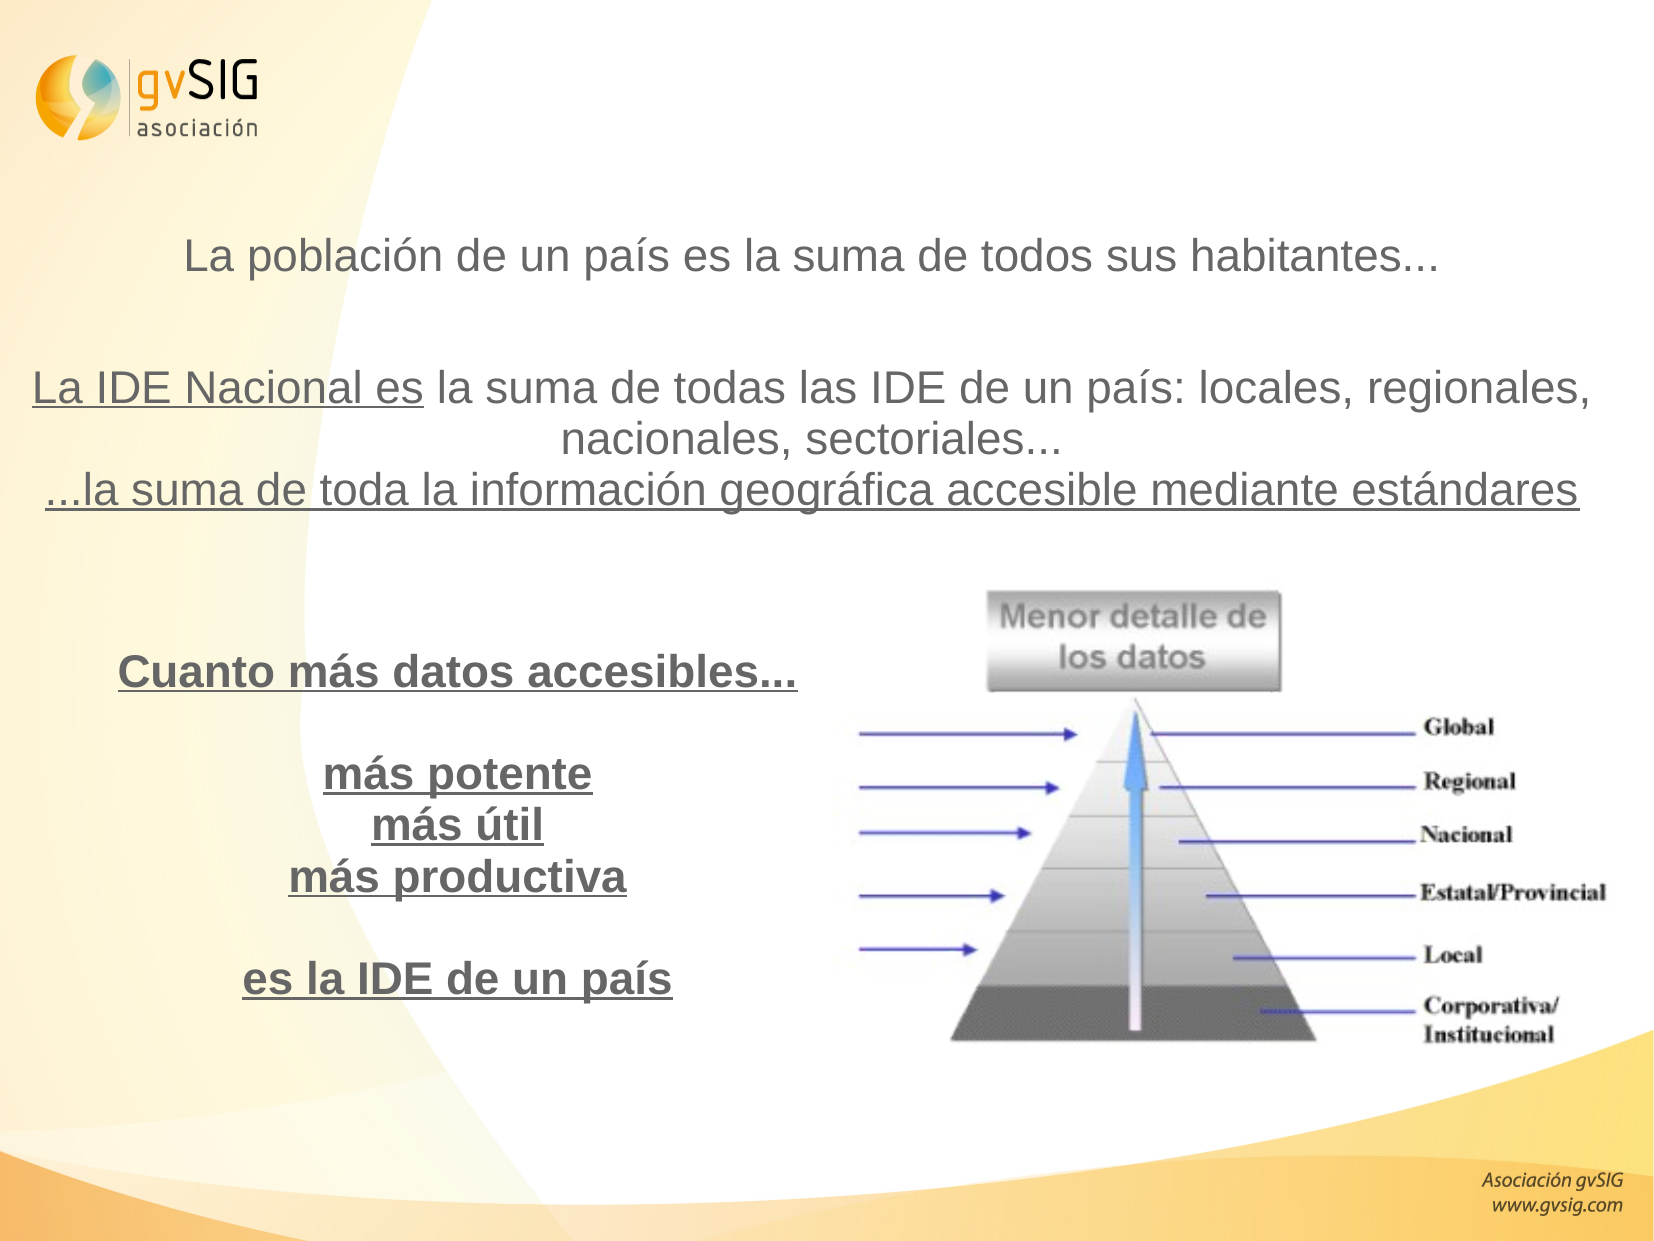

La población de un país es la suma de todos sus habitantes...
La IDE Nacional es la suma de todas las IDE de un país: locales, regionales, nacionales, sectoriales...
...la suma de toda la información geográfica accesible mediante estándares
Cuanto más datos accesibles...
más potente
más útil
más productiva
es la IDE de un país